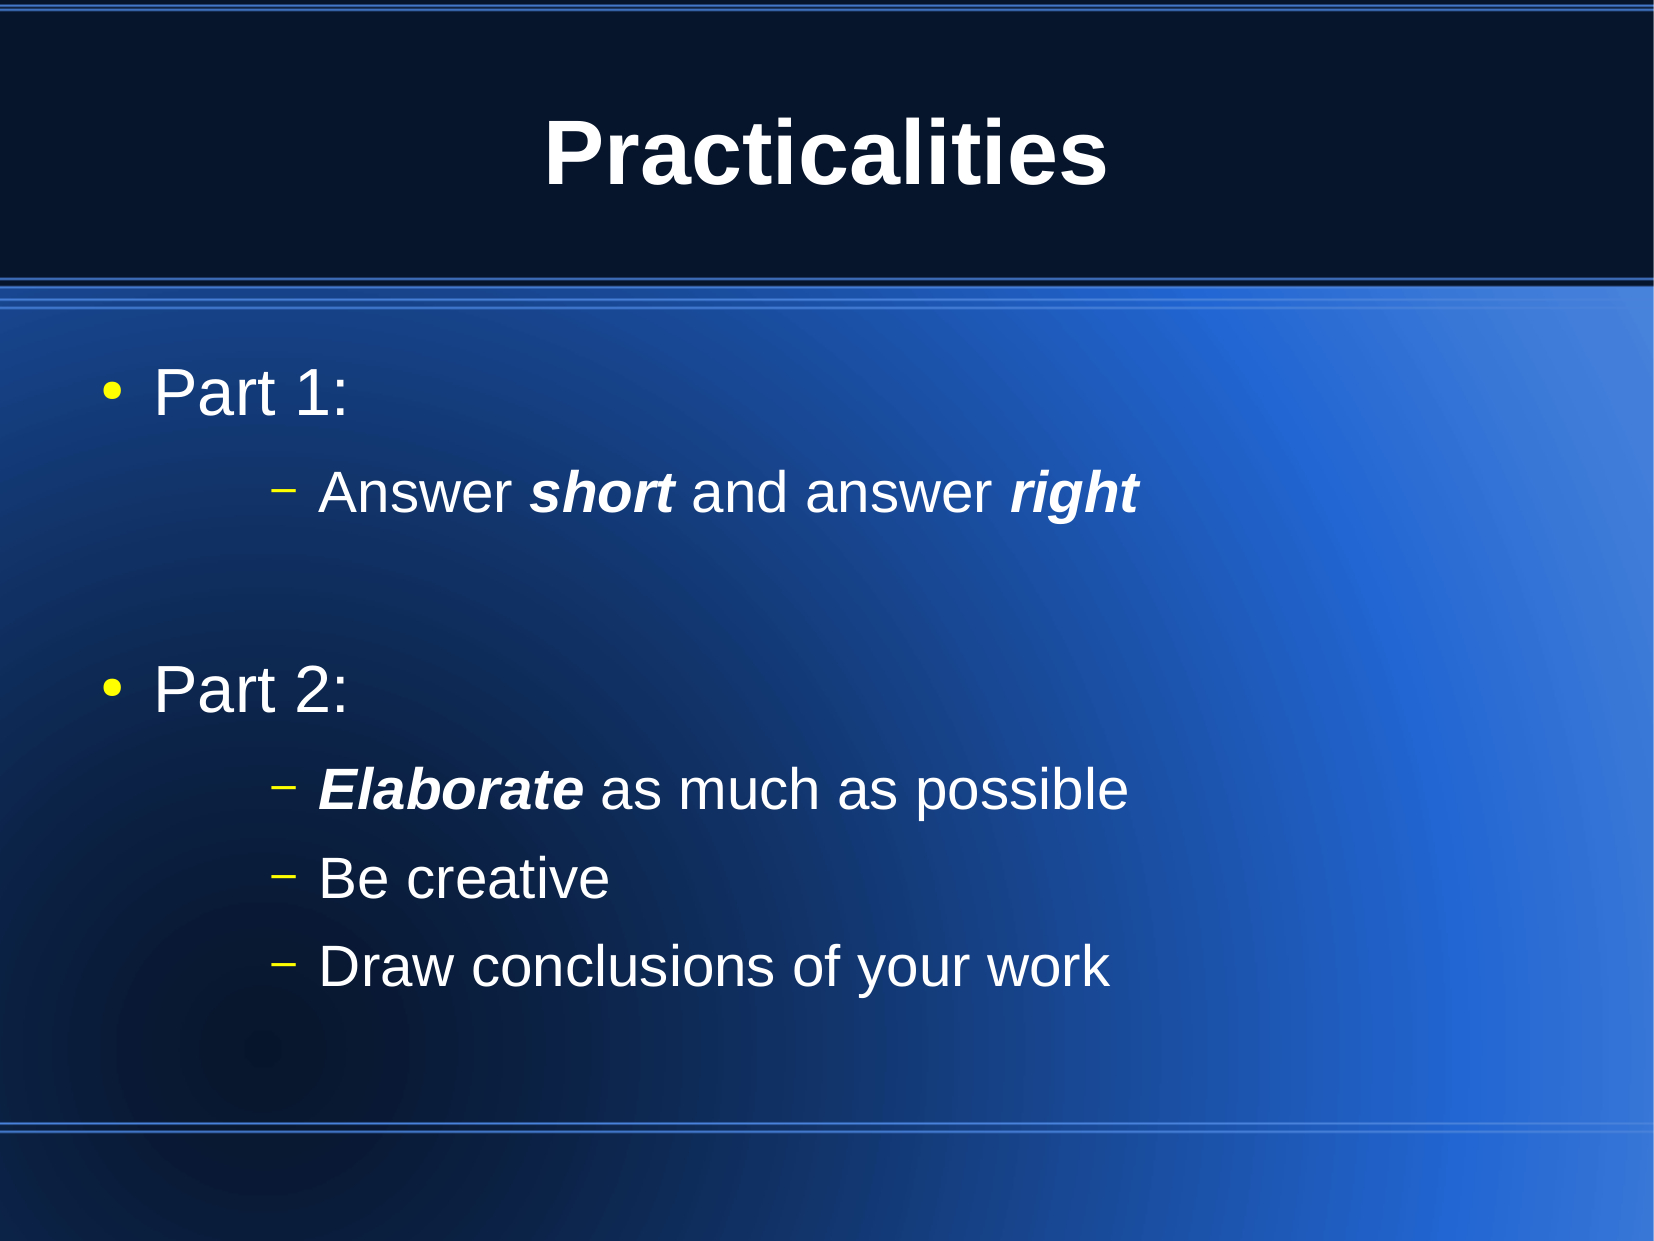

# Practicalities
Part 1:
Answer short and answer right
Part 2:
Elaborate as much as possible
Be creative
Draw conclusions of your work